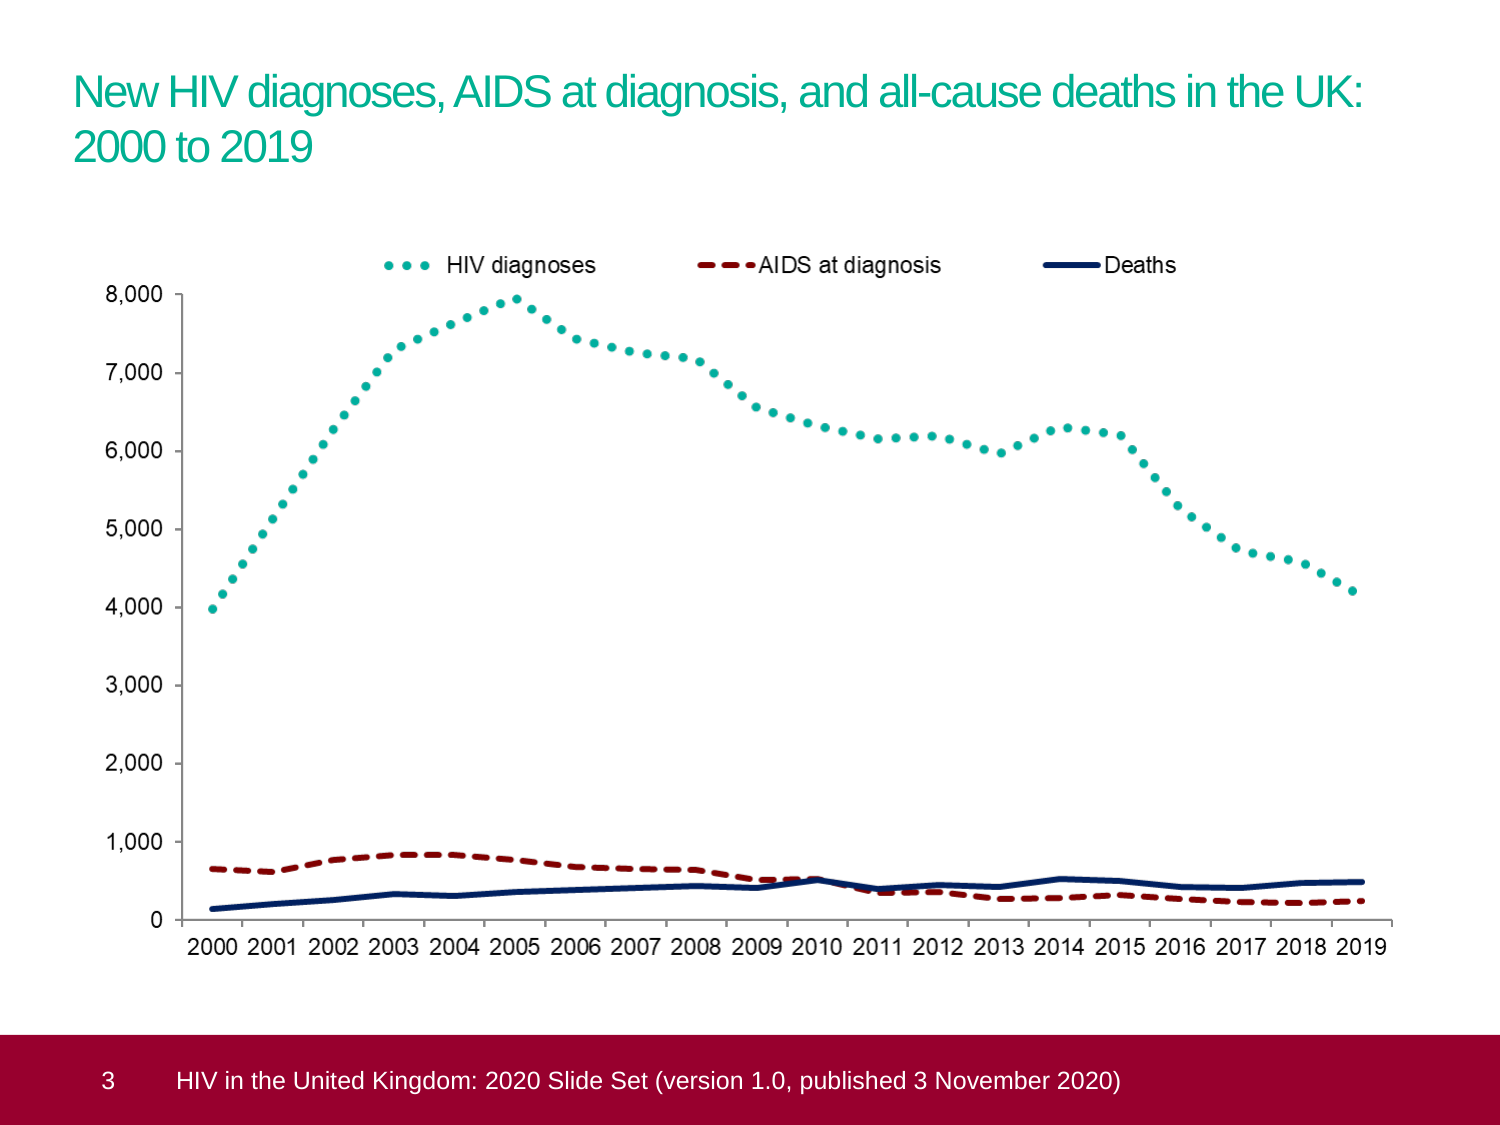

# New HIV diagnoses, AIDS at diagnosis, and all-cause deaths in the UK: 2000 to 2019
 2
HIV in the United Kingdom: 2020 Slide Set (version 1.0, published 3 November 2020)